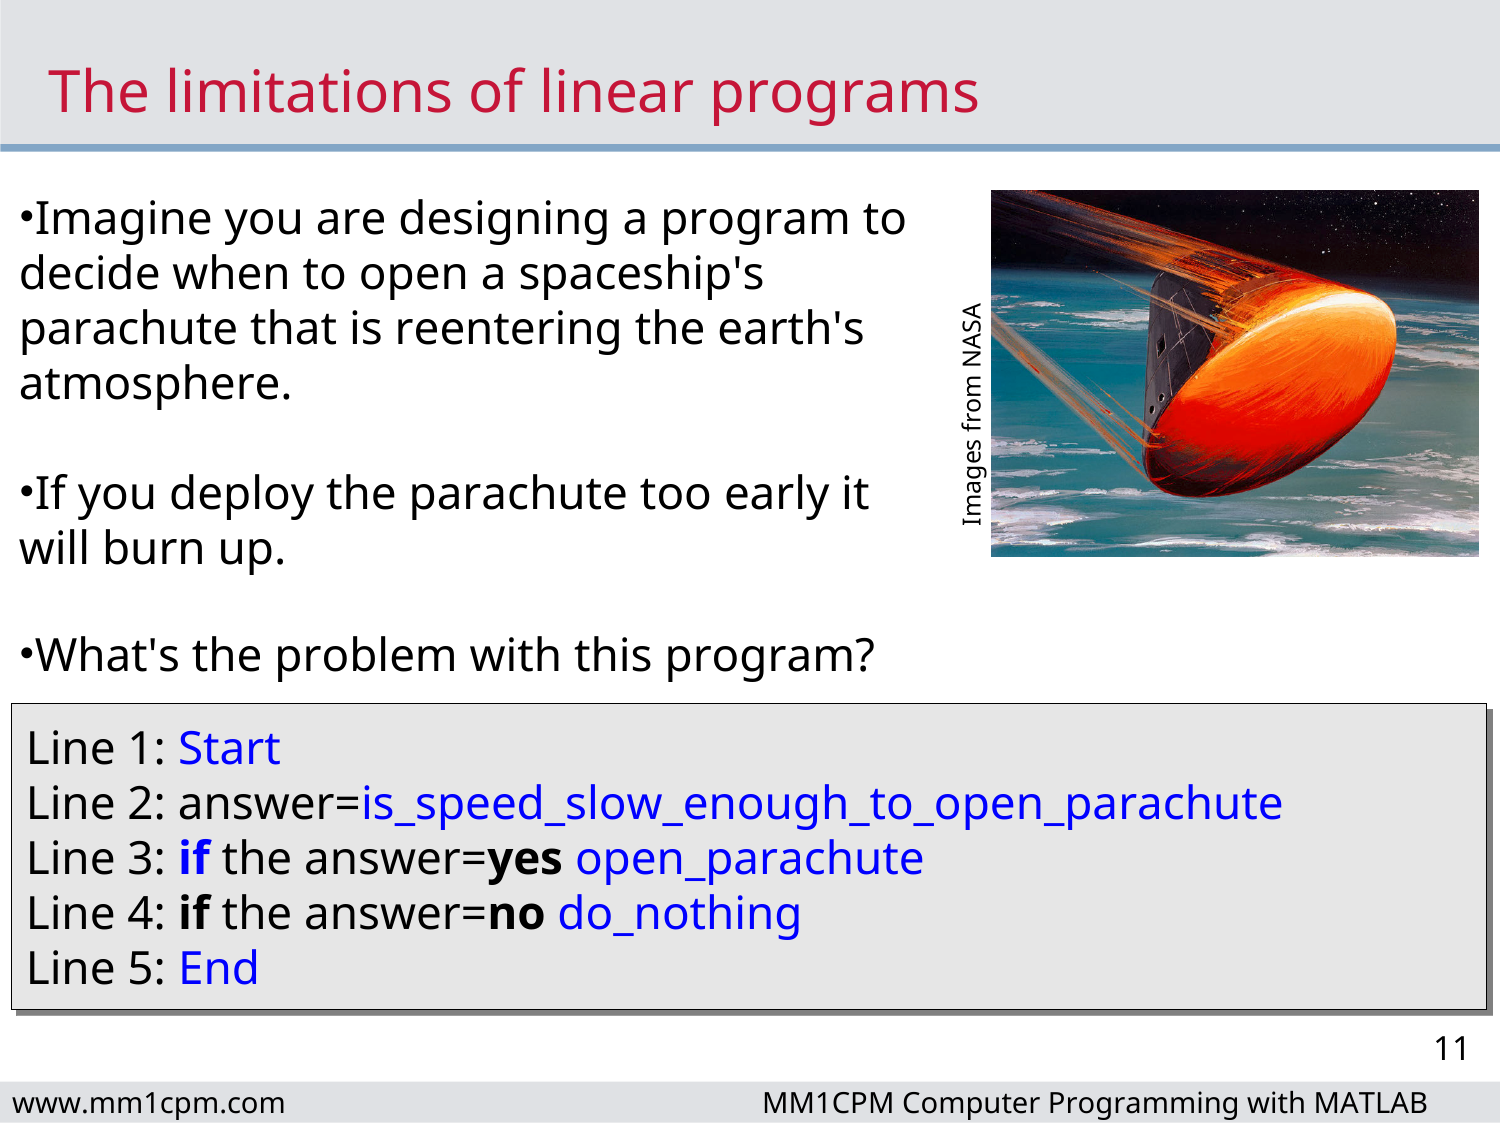

# The limitations of linear programs
Imagine you are designing a program to decide when to open a spaceship's parachute that is reentering the earth's atmosphere.
If you deploy the parachute too early it will burn up.
Images from NASA
What's the problem with this program?
Line 1: Start
Line 2: answer=is_speed_slow_enough_to_open_parachute
Line 3: if the answer=yes open_parachute
Line 4: if the answer=no do_nothing
Line 5: End